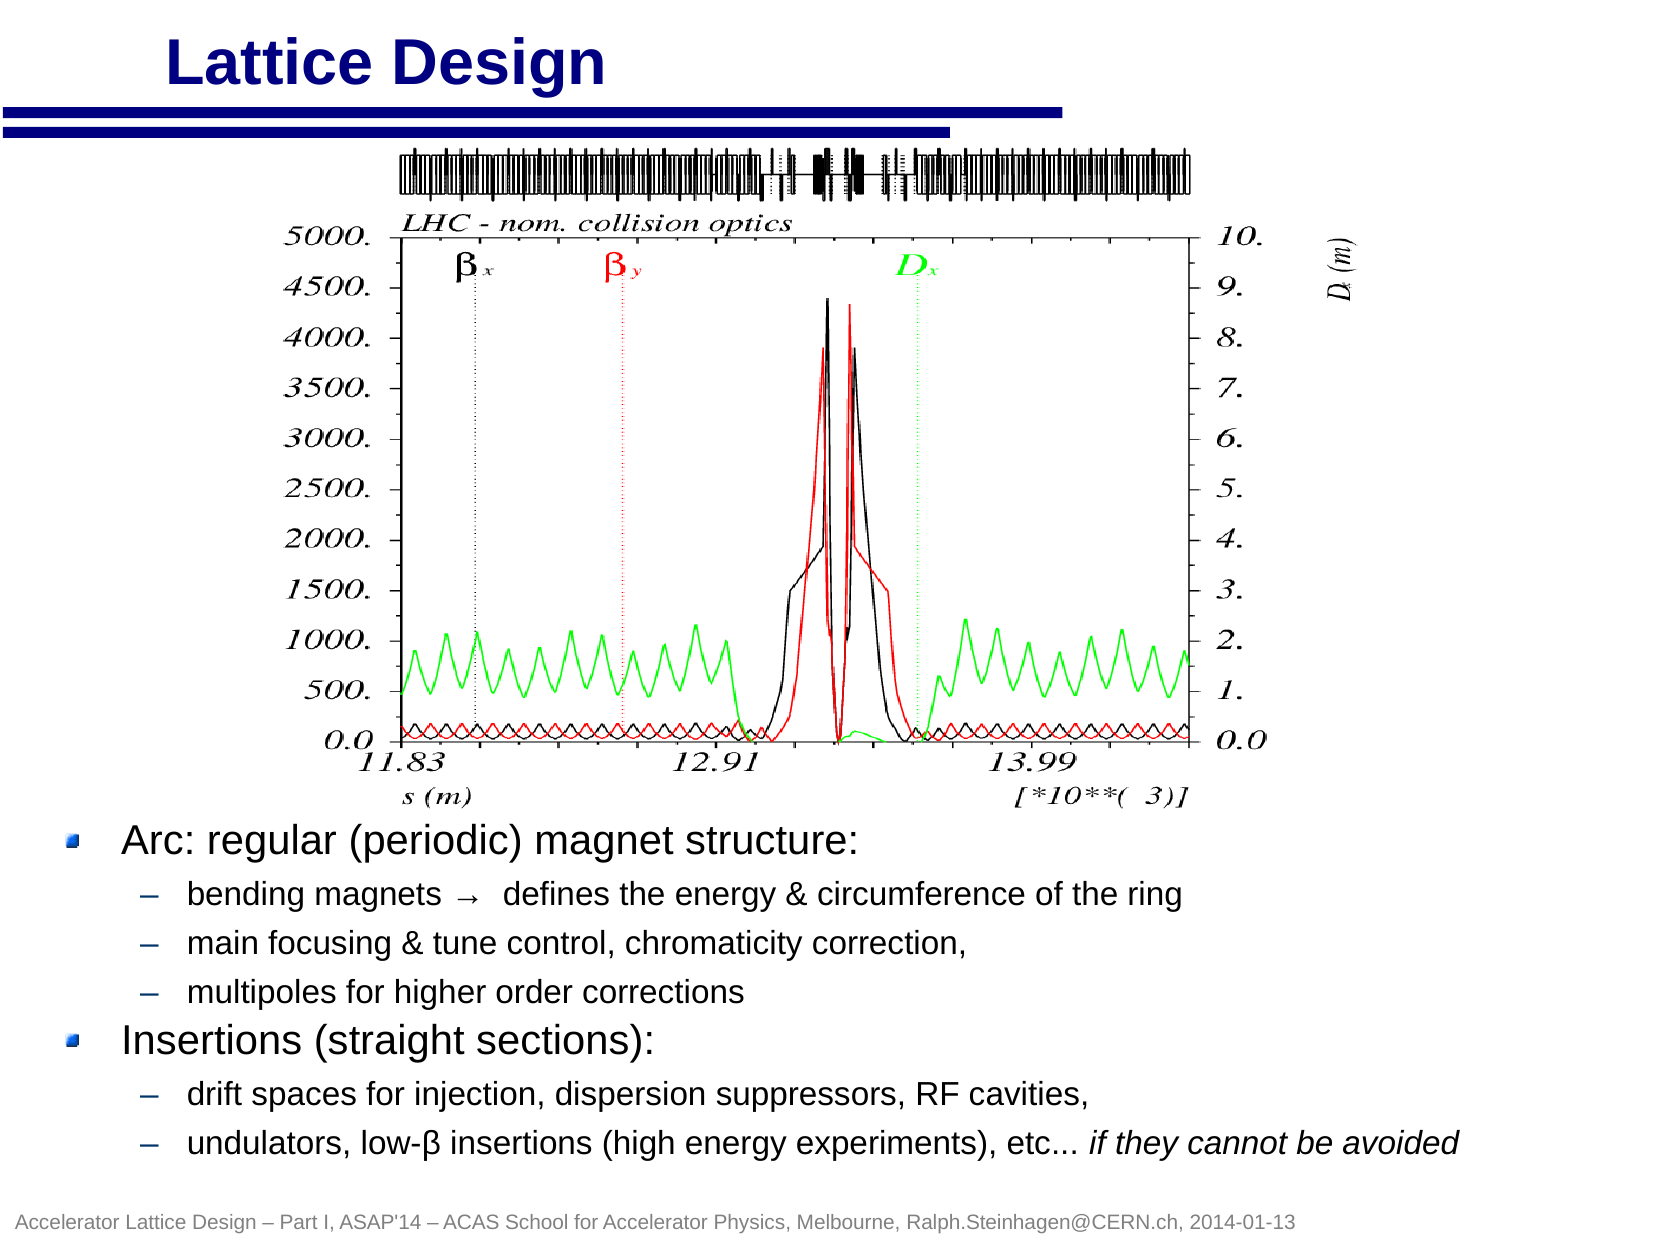

# Lattice Design
Arc: regular (periodic) magnet structure:
bending magnets → defines the energy & circumference of the ring
main focusing & tune control, chromaticity correction,
multipoles for higher order corrections
Insertions (straight sections):
drift spaces for injection, dispersion suppressors, RF cavities,
undulators, low-β insertions (high energy experiments), etc... if they cannot be avoided